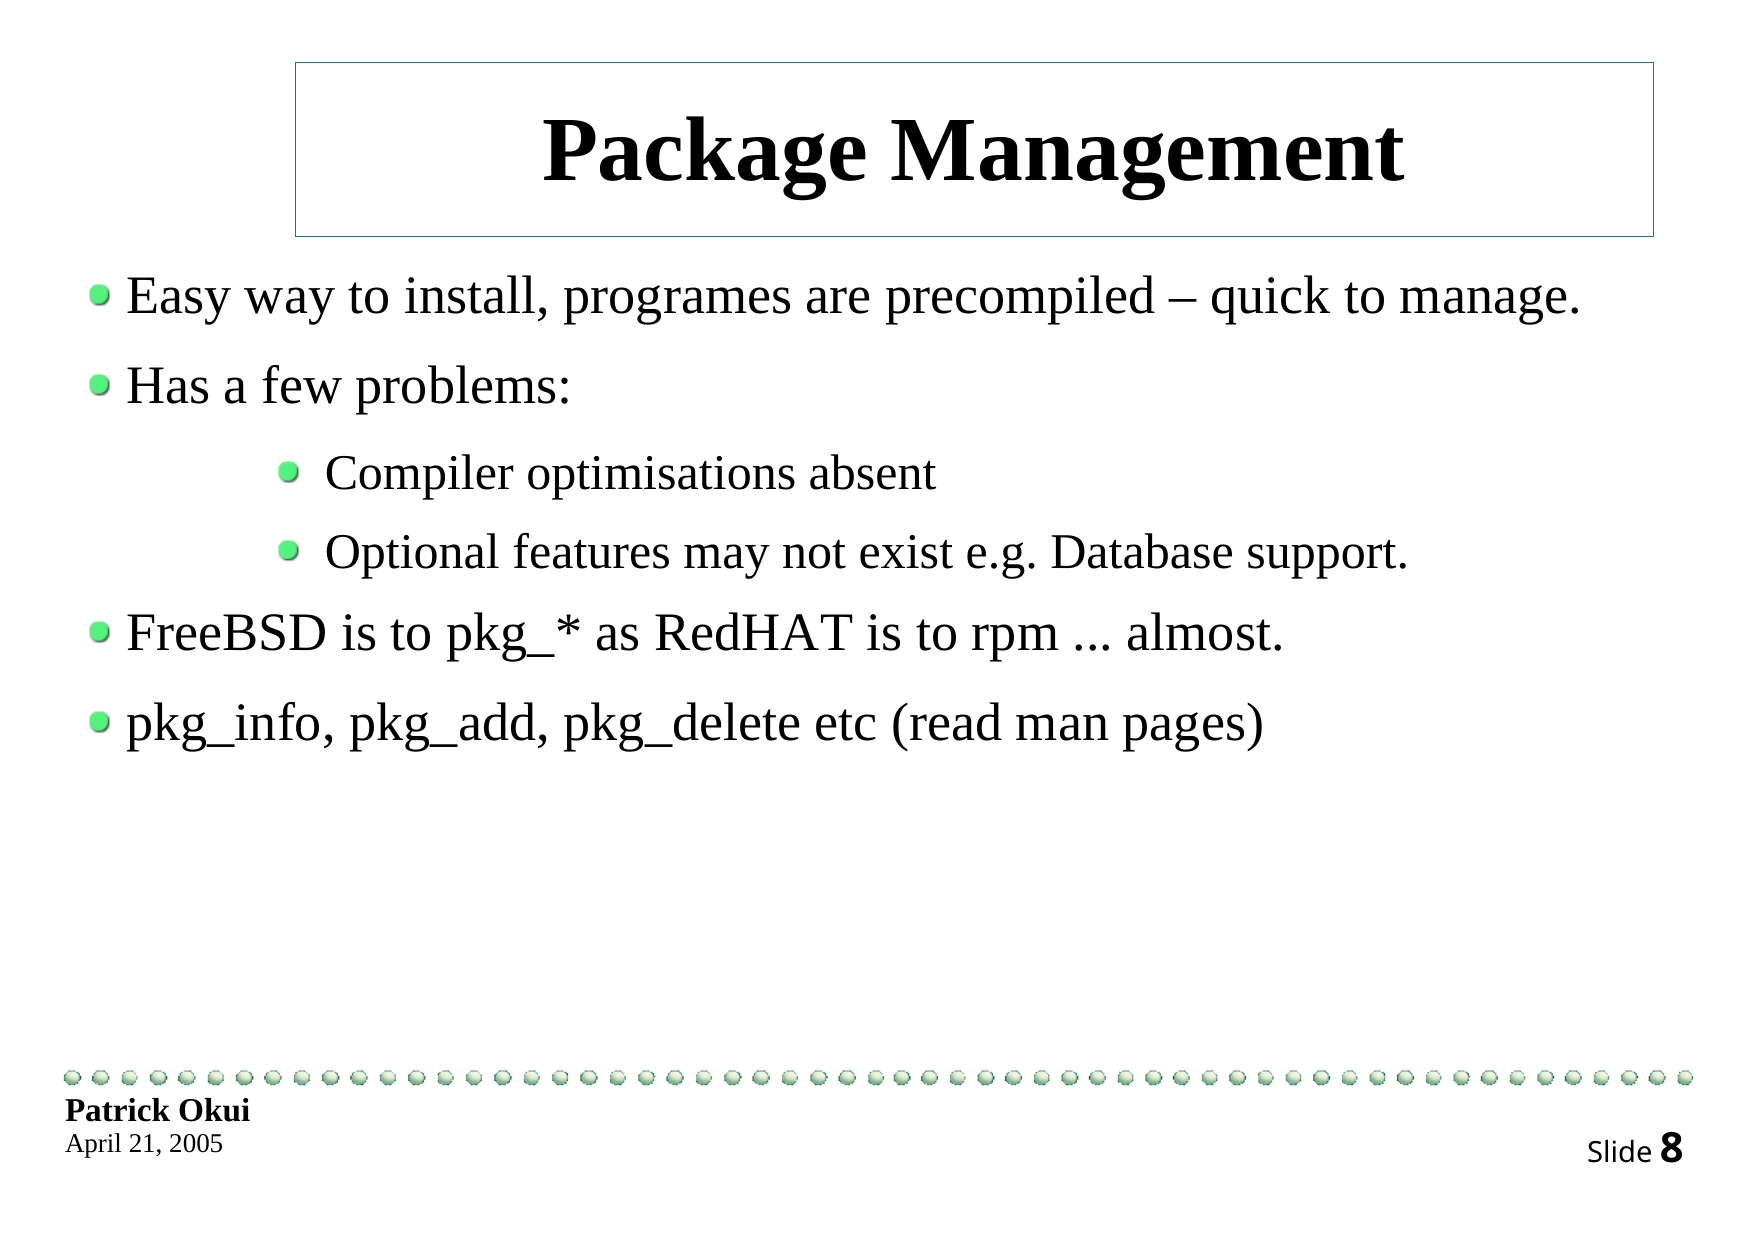

# Package Management
Easy way to install, programes are precompiled – quick to manage.
Has a few problems:
Compiler optimisations absent
Optional features may not exist e.g. Database support.
FreeBSD is to pkg_* as RedHAT is to rpm ... almost.
pkg_info, pkg_add, pkg_delete etc (read man pages)